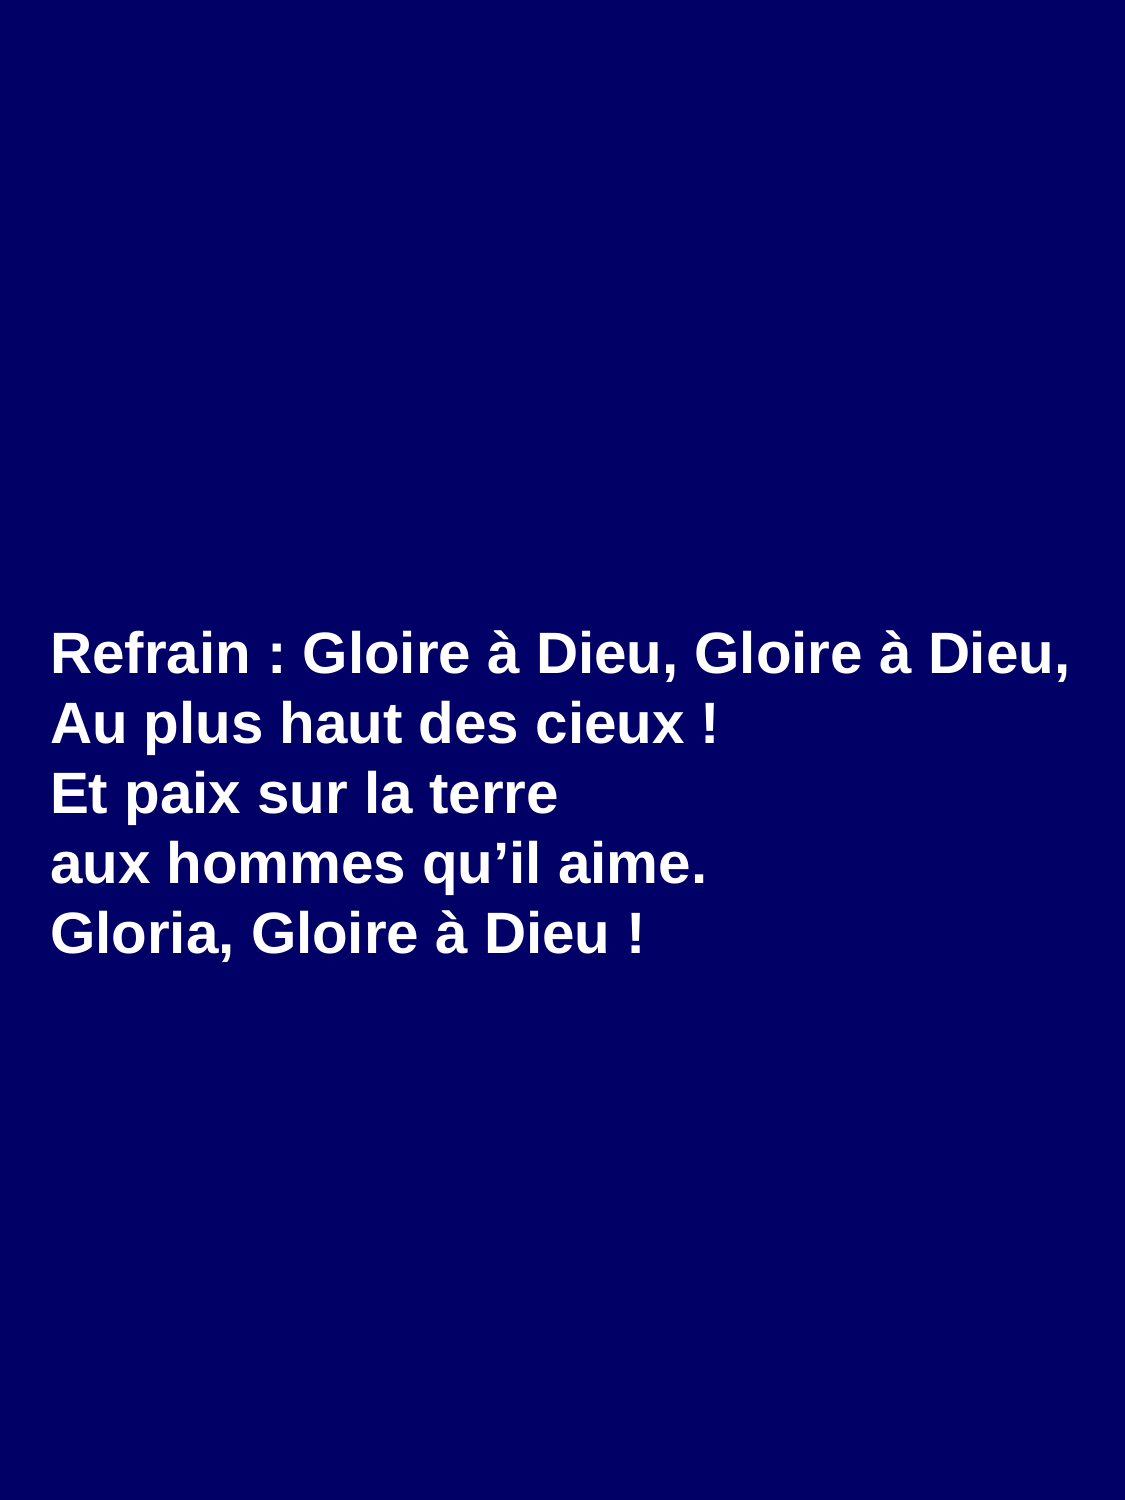

Refrain : Gloire à Dieu, Gloire à Dieu,
Au plus haut des cieux !
Et paix sur la terre
aux hommes qu’il aime.
Gloria, Gloire à Dieu !